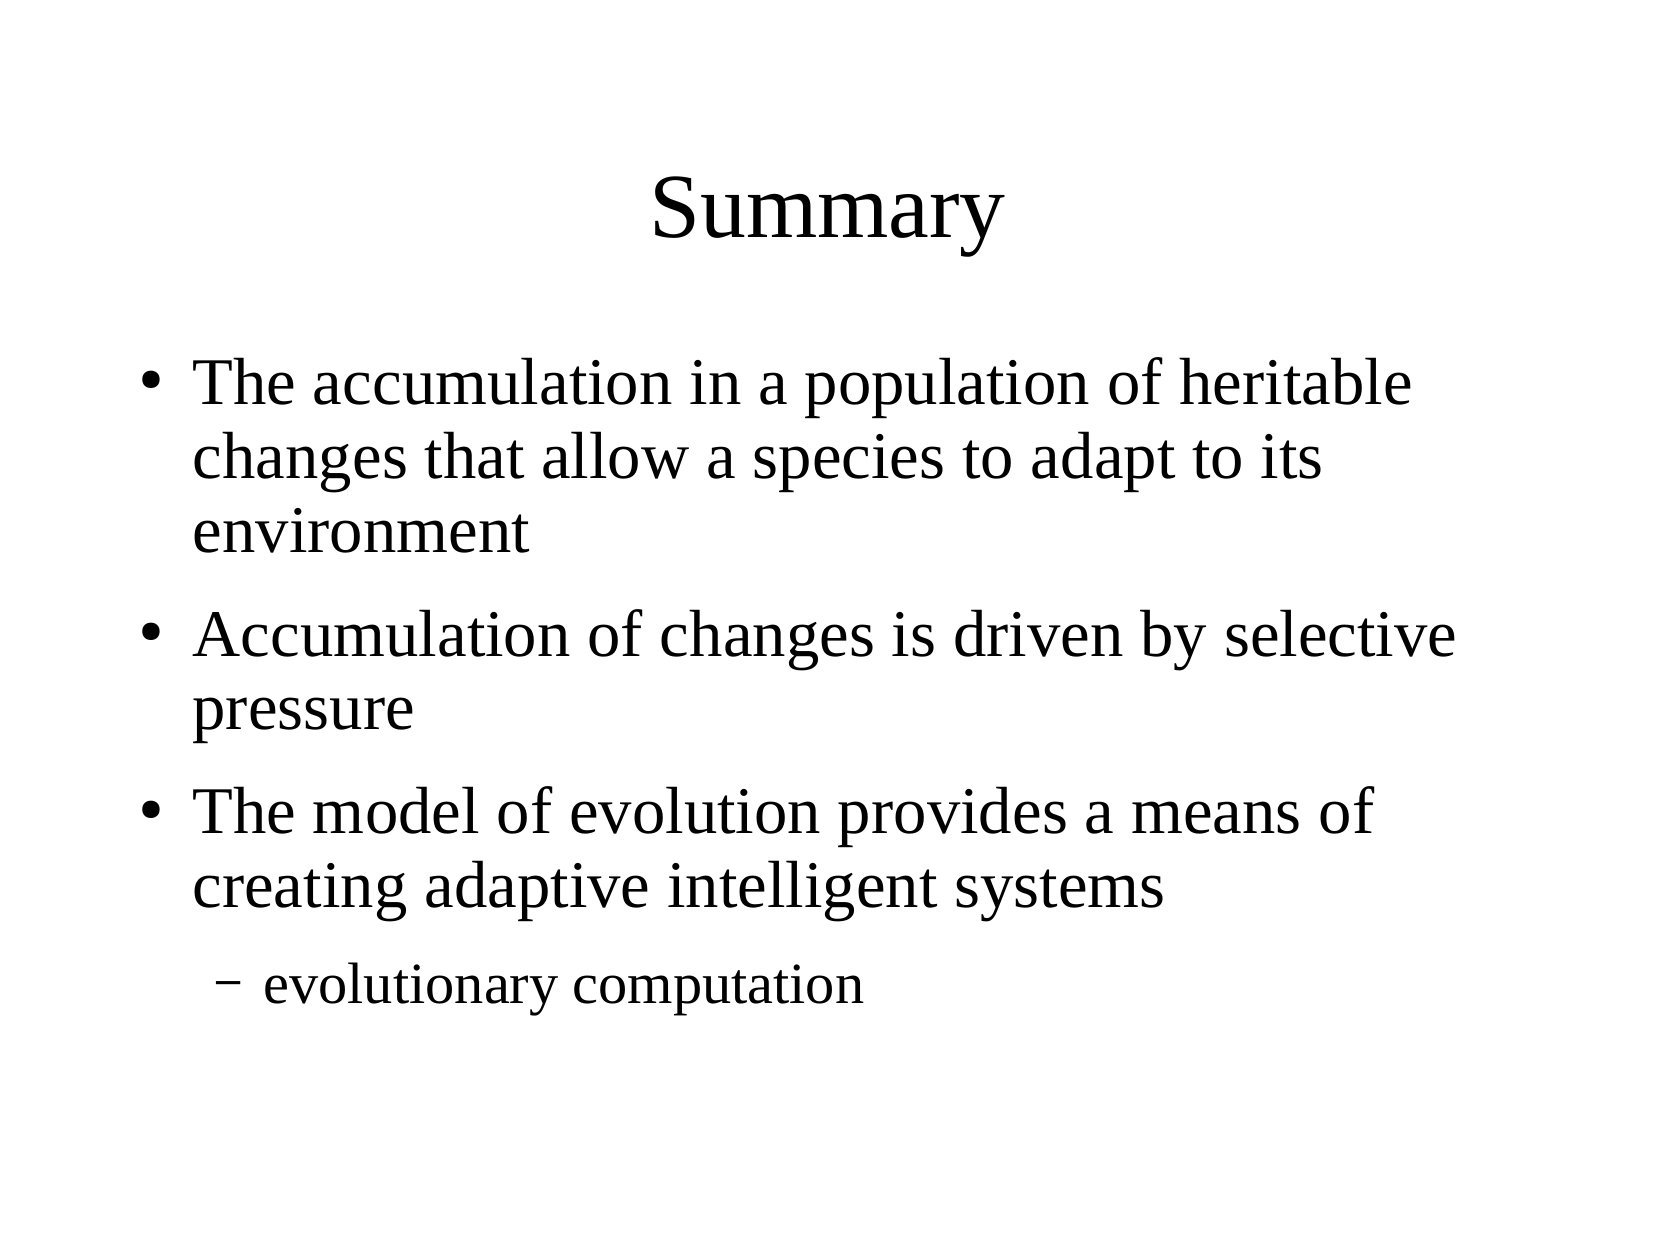

# Summary
The accumulation in a population of heritable changes that allow a species to adapt to its environment
Accumulation of changes is driven by selective pressure
The model of evolution provides a means of creating adaptive intelligent systems
evolutionary computation